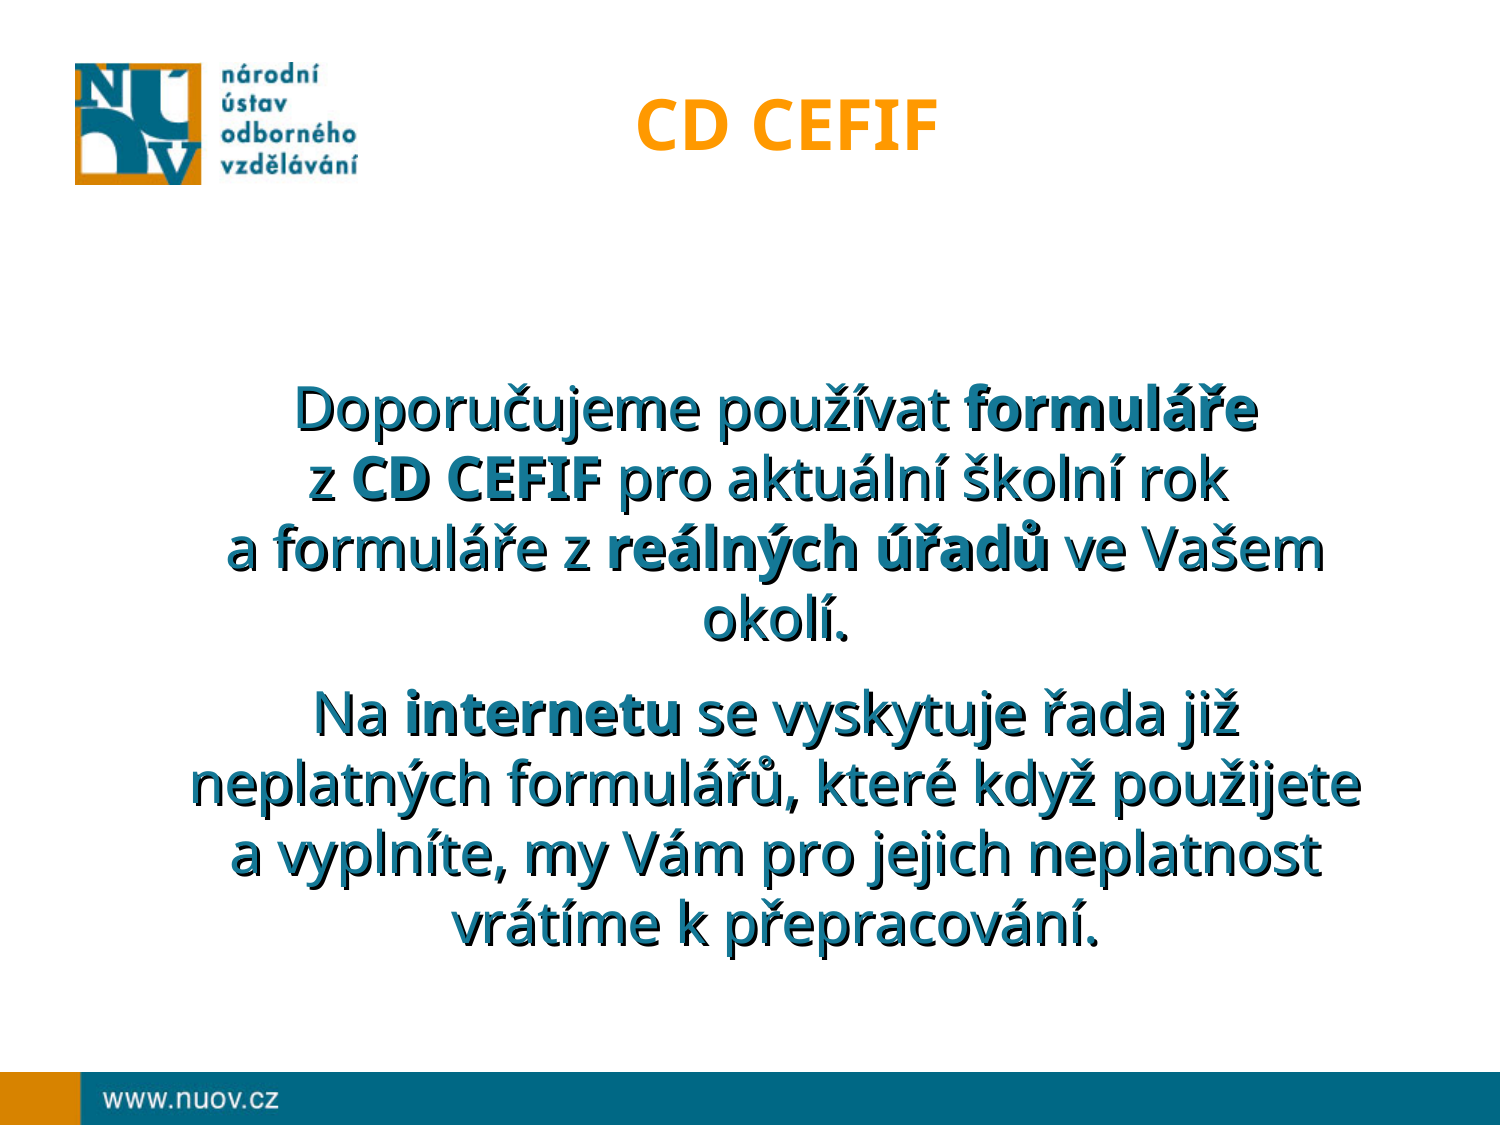

# CD CEFIF
Doporučujeme používat formuláře
z CD CEFIF pro aktuální školní rok
a formuláře z reálných úřadů ve Vašem okolí.
Na internetu se vyskytuje řada již neplatných formulářů, které když použijete a vyplníte, my Vám pro jejich neplatnost vrátíme k přepracování.